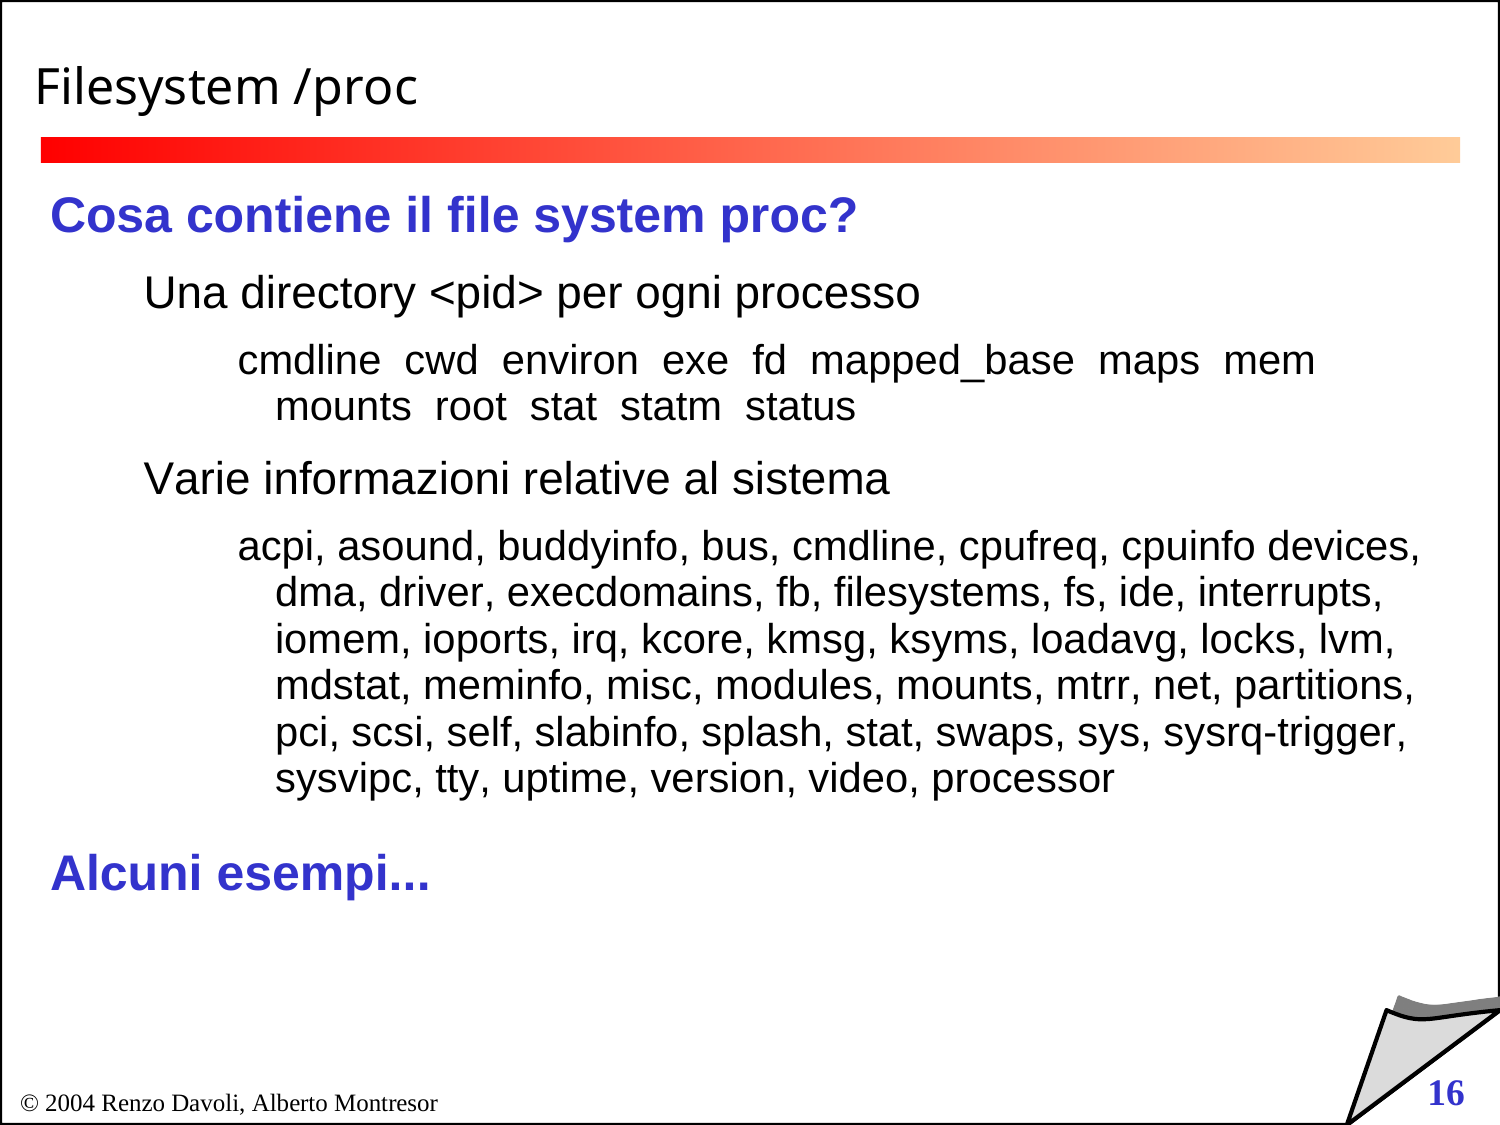

# Filesystem /proc
Cosa contiene il file system proc?
Una directory <pid> per ogni processo
cmdline cwd environ exe fd mapped_base maps mem mounts root stat statm status
Varie informazioni relative al sistema
acpi, asound, buddyinfo, bus, cmdline, cpufreq, cpuinfo devices, dma, driver, execdomains, fb, filesystems, fs, ide, interrupts, iomem, ioports, irq, kcore, kmsg, ksyms, loadavg, locks, lvm, mdstat, meminfo, misc, modules, mounts, mtrr, net, partitions, pci, scsi, self, slabinfo, splash, stat, swaps, sys, sysrq-trigger, sysvipc, tty, uptime, version, video, processor
Alcuni esempi...